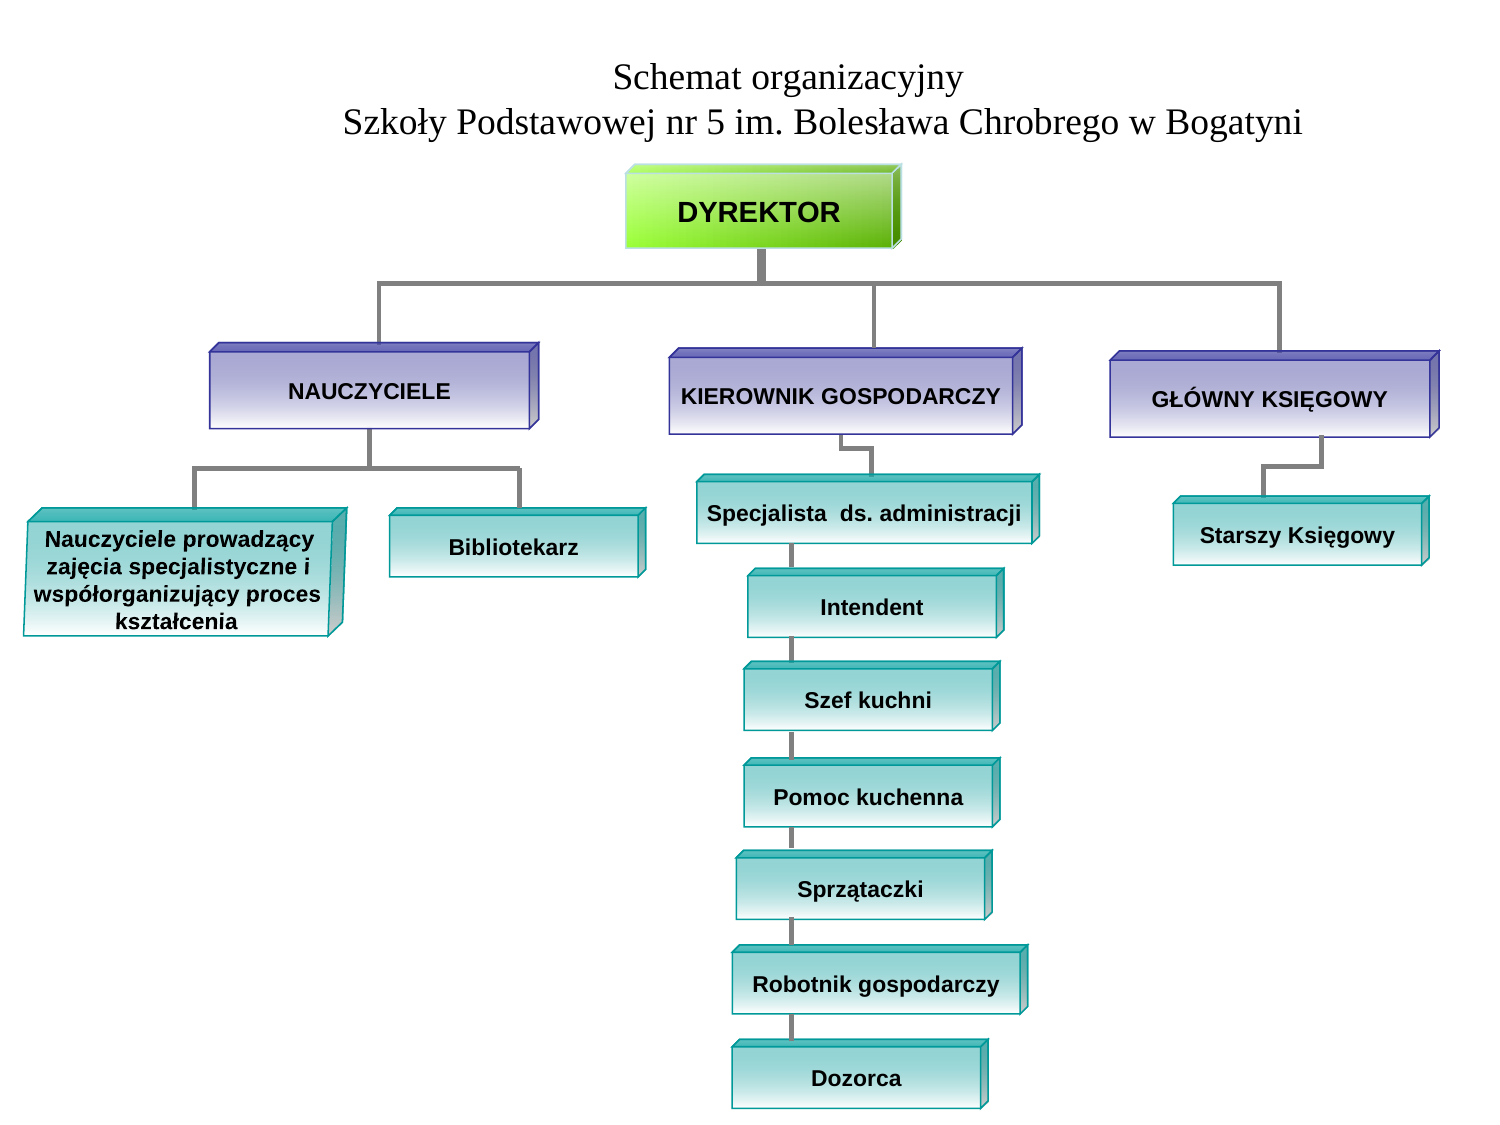

Schemat organizacyjny Szkoły Podstawowej nr 5 im. Bolesława Chrobrego w Bogatyni
DYREKTOR
NAUCZYCIELE
KIEROWNIK GOSPODARCZY
GŁÓWNY KSIĘGOWY
Specjalista ds. administracji
Starszy Księgowy
Nauczyciele prowadzący zajęcia specjalistyczne i współorganizujący proces kształcenia
Bibliotekarz
Intendent
Szef kuchni
Pomoc kuchenna
Sprzątaczki
Robotnik gospodarczy
Dozorca